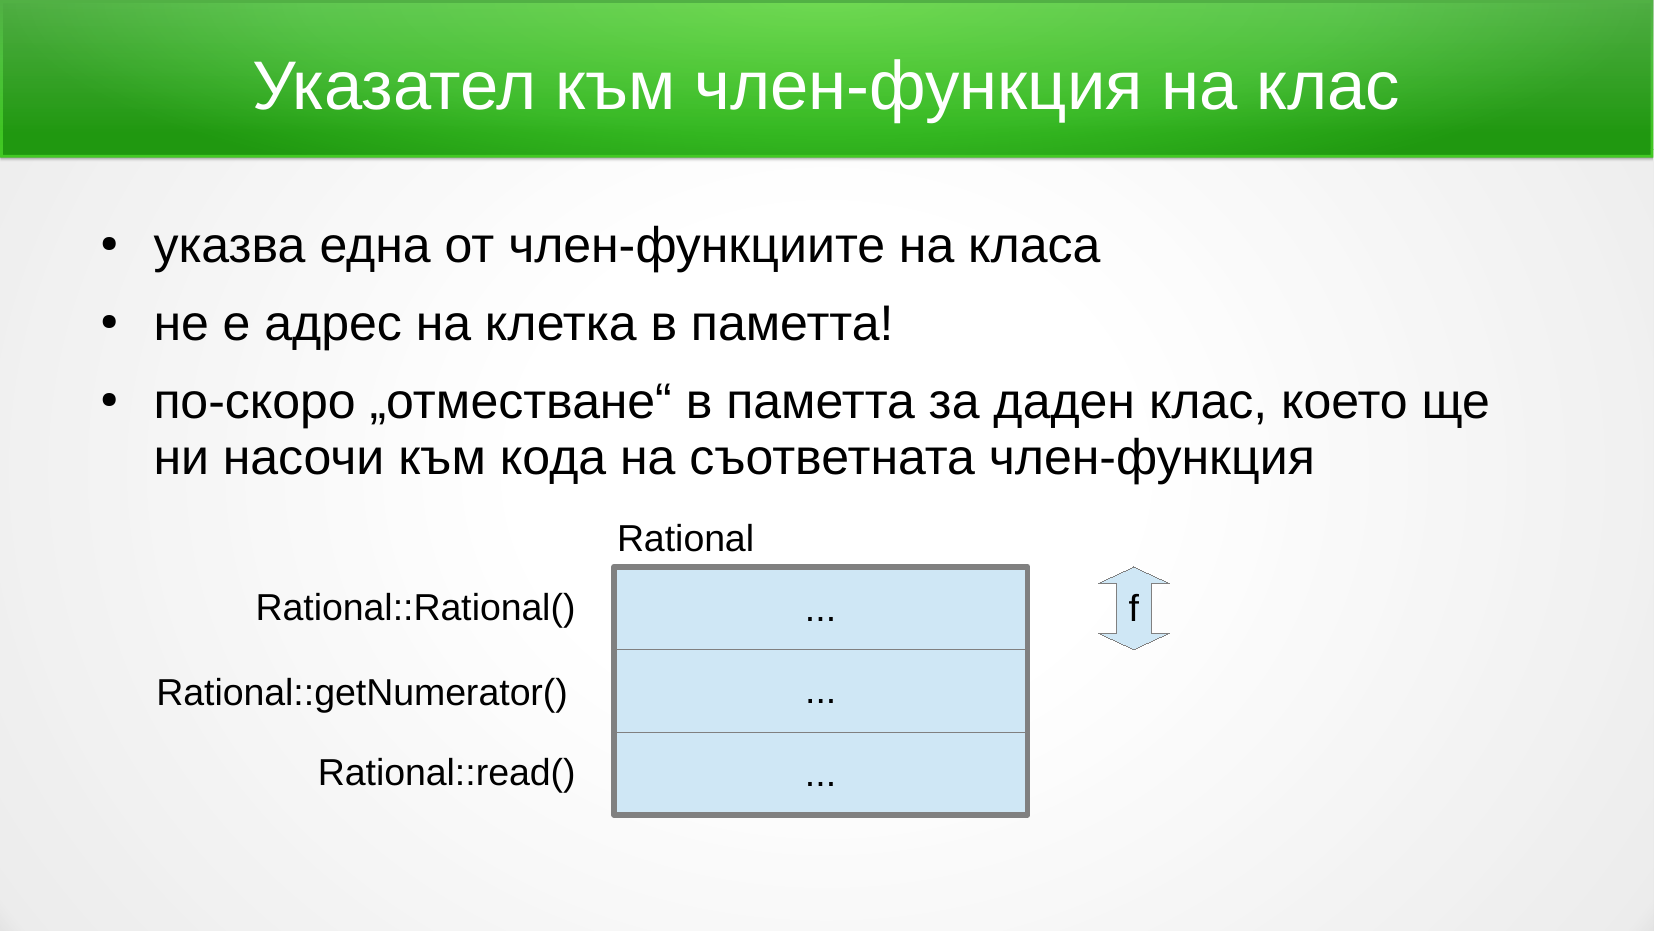

# Указател към член-функция на клас
указва една от член-функциите на класа
не е адрес на клетка в паметта!
по-скоро „отместване“ в паметта за даден клас, което ще ни насочи към кода на съответната член-функция
Rational
...
f
Rational::Rational()
...
Rational::getNumerator()
...
Rational::read()